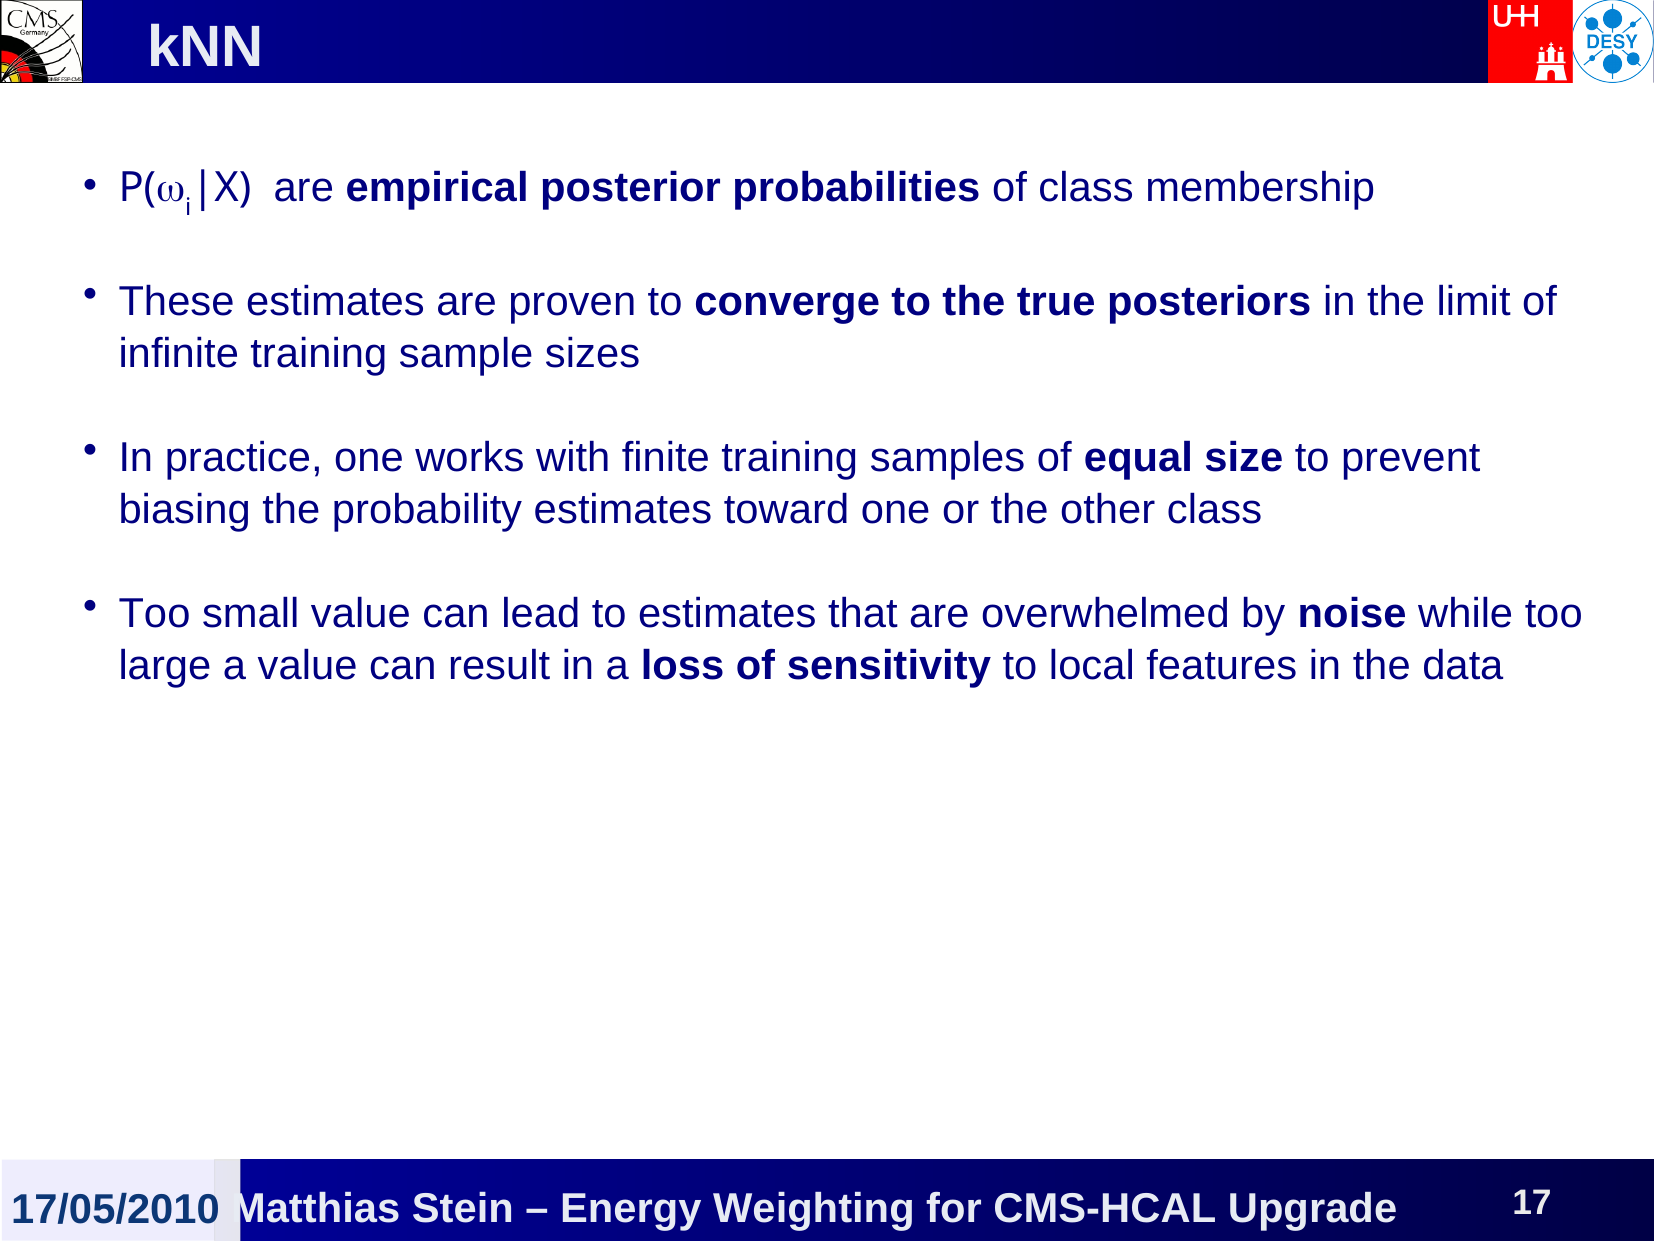

# kNN
P(i|X) are empirical posterior probabilities of class membership
These estimates are proven to converge to the true posteriors in the limit of infinite training sample sizes
In practice, one works with finite training samples of equal size to prevent biasing the probability estimates toward one or the other class
Too small value can lead to estimates that are overwhelmed by noise while too large a value can result in a loss of sensitivity to local features in the data